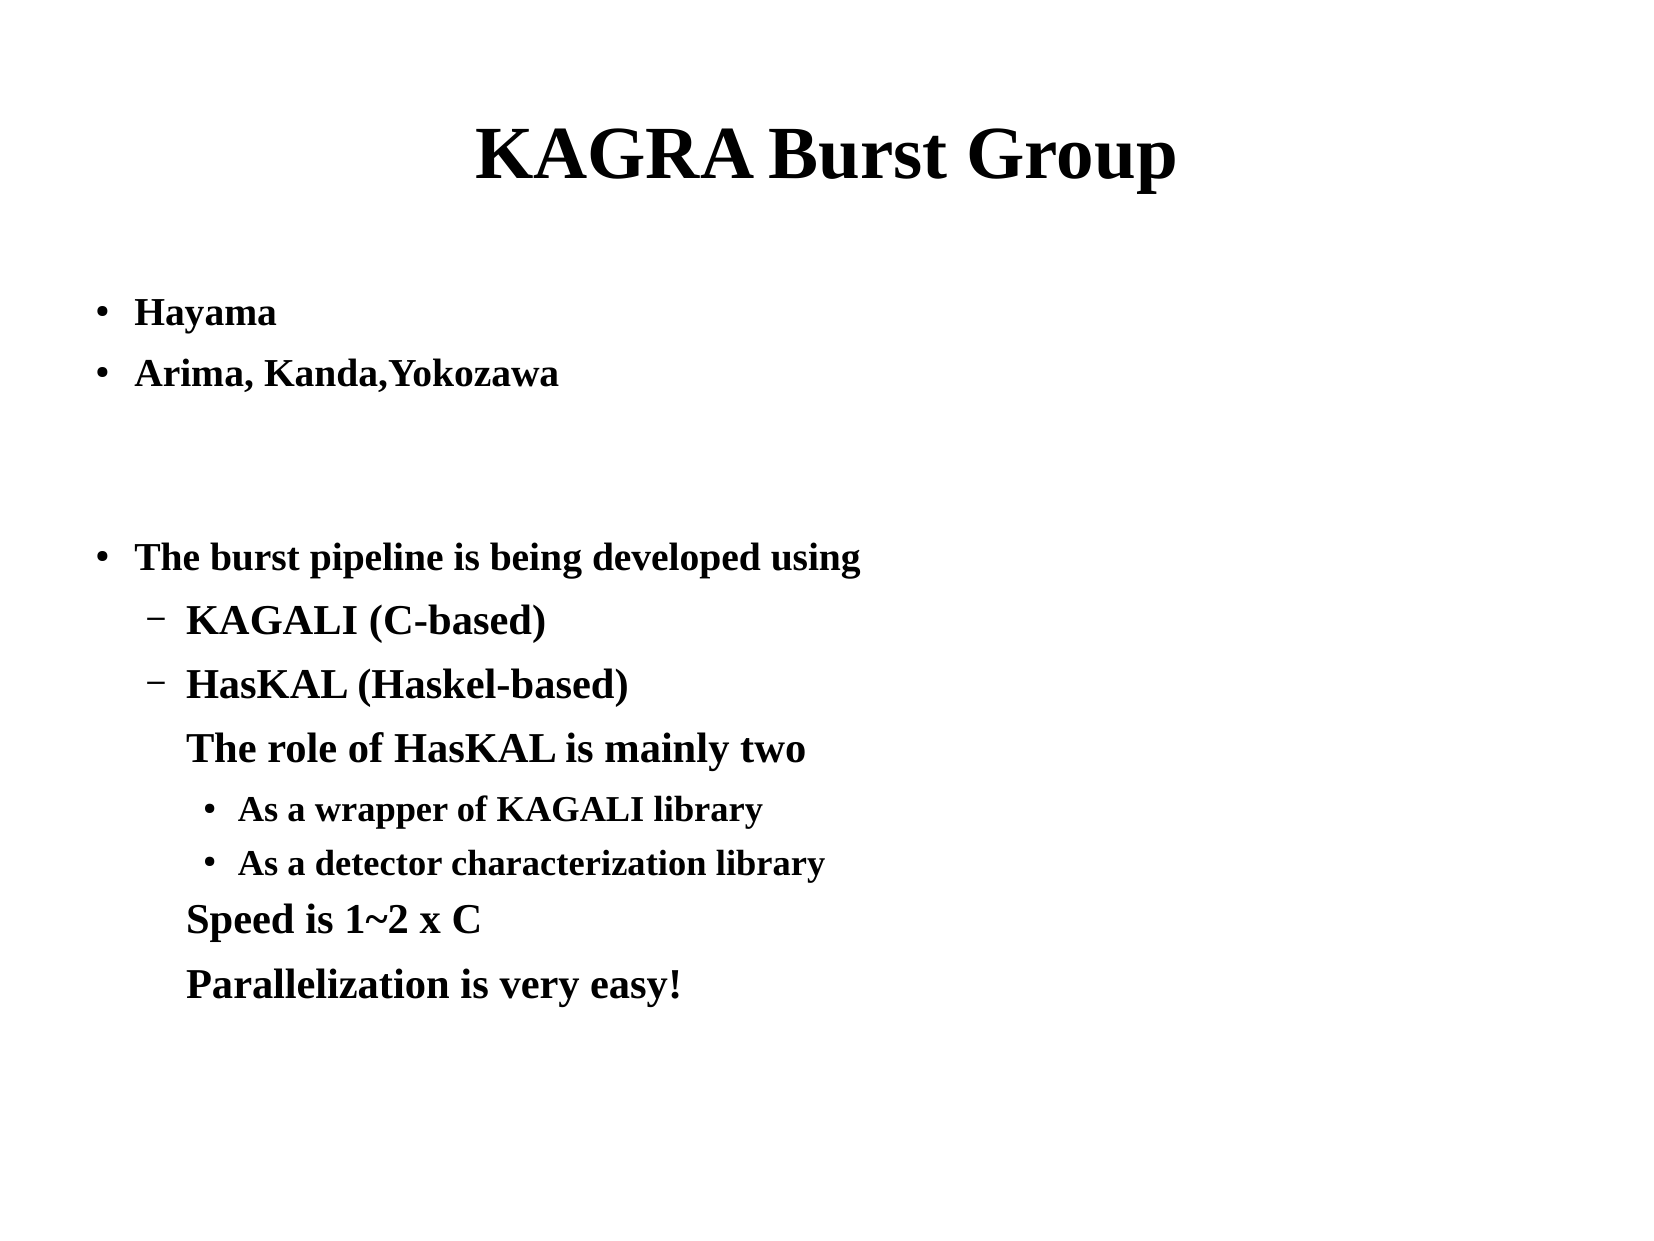

# KAGRA Burst Group
Hayama
Arima, Kanda,Yokozawa
The burst pipeline is being developed using
KAGALI (C-based)
HasKAL (Haskel-based)
The role of HasKAL is mainly two
As a wrapper of KAGALI library
As a detector characterization library
Speed is 1~2 x C
Parallelization is very easy!